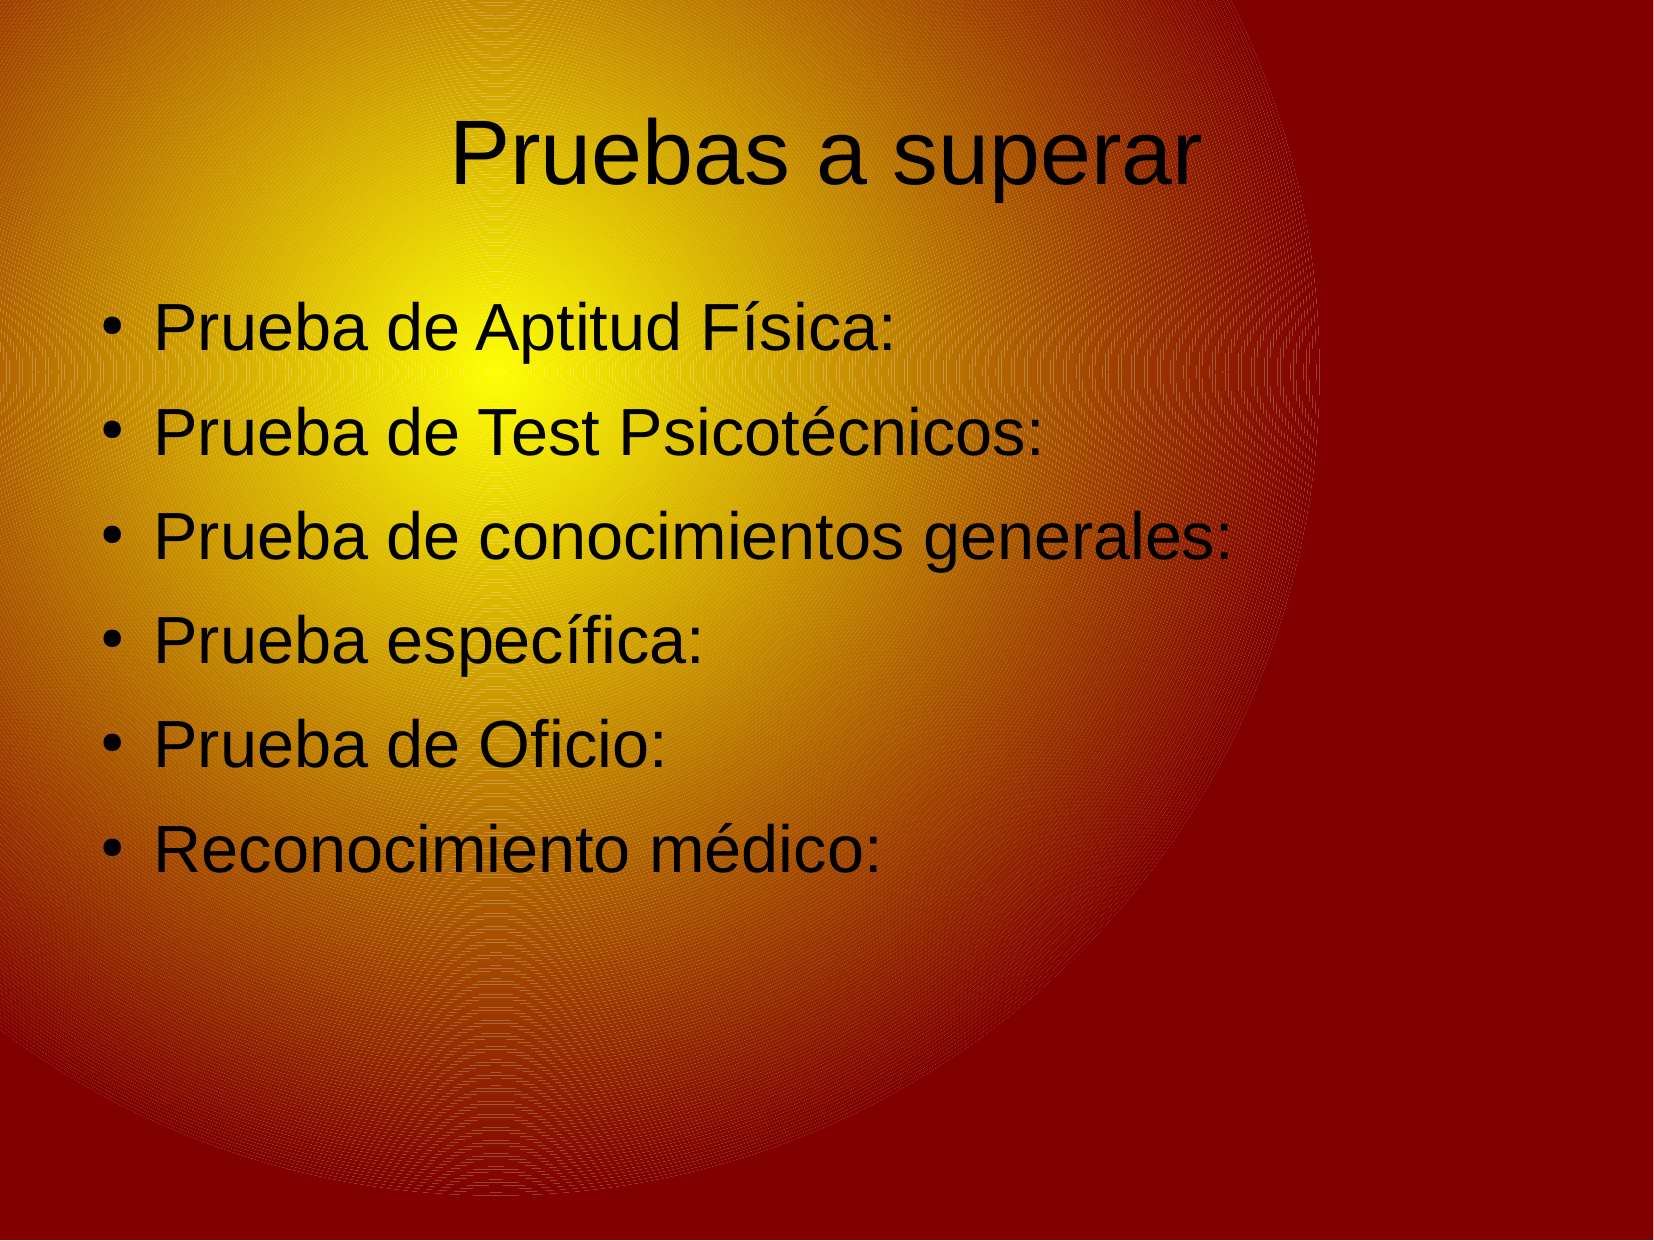

# Pruebas a superar
Prueba de Aptitud Física:
Prueba de Test Psicotécnicos:
Prueba de conocimientos generales:
Prueba específica:
Prueba de Oficio:
Reconocimiento médico: